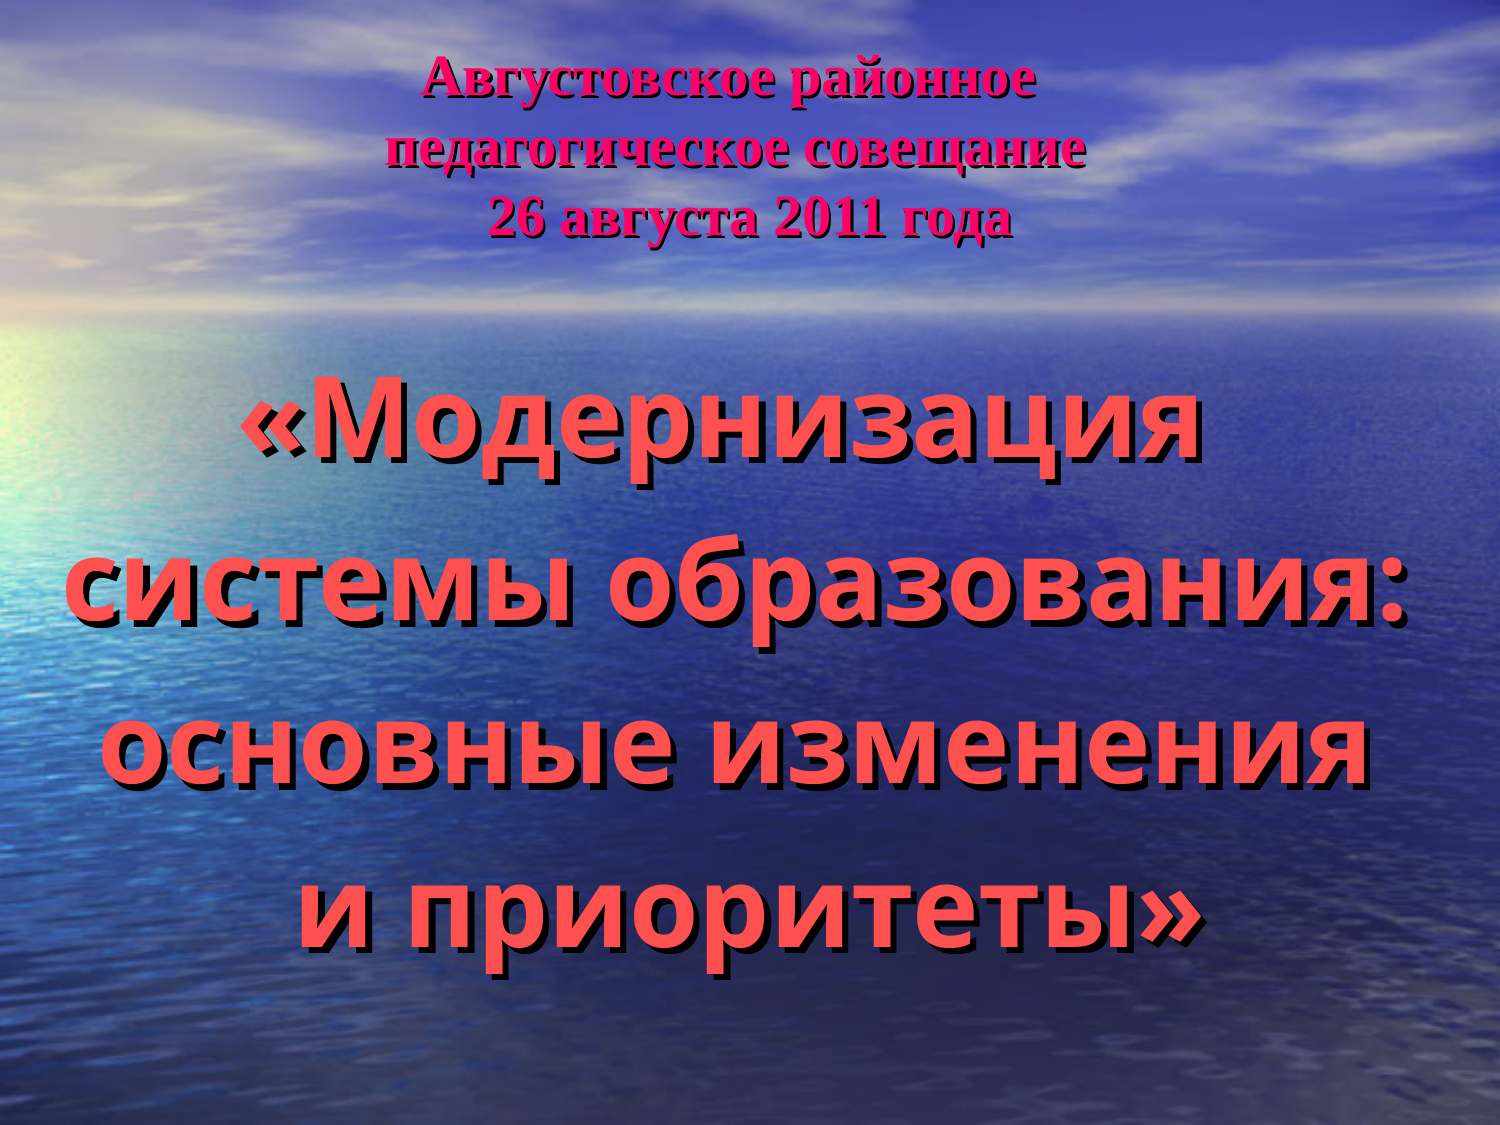

# Августовское районное педагогическое совещание 26 августа 2011 года
«Модернизация
системы образования:
основные изменения
и приоритеты»